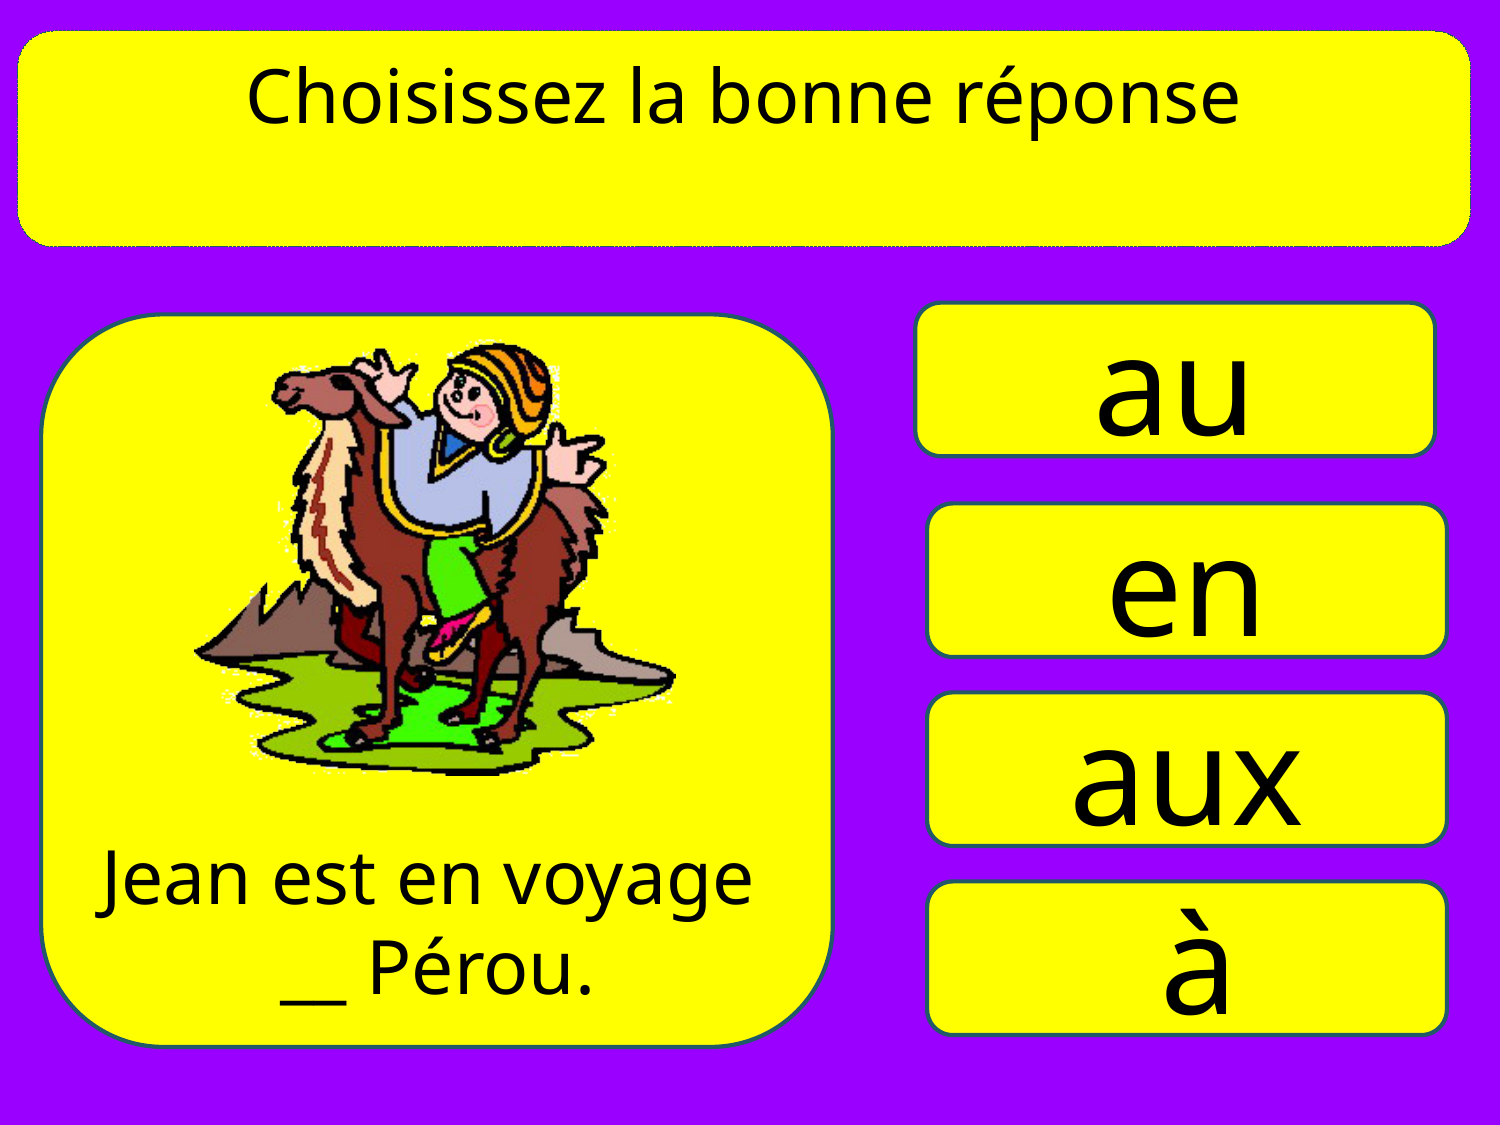

Choisissez la bonne réponse
au
en
aux
Jean est en voyage
 __ Pérou.
à